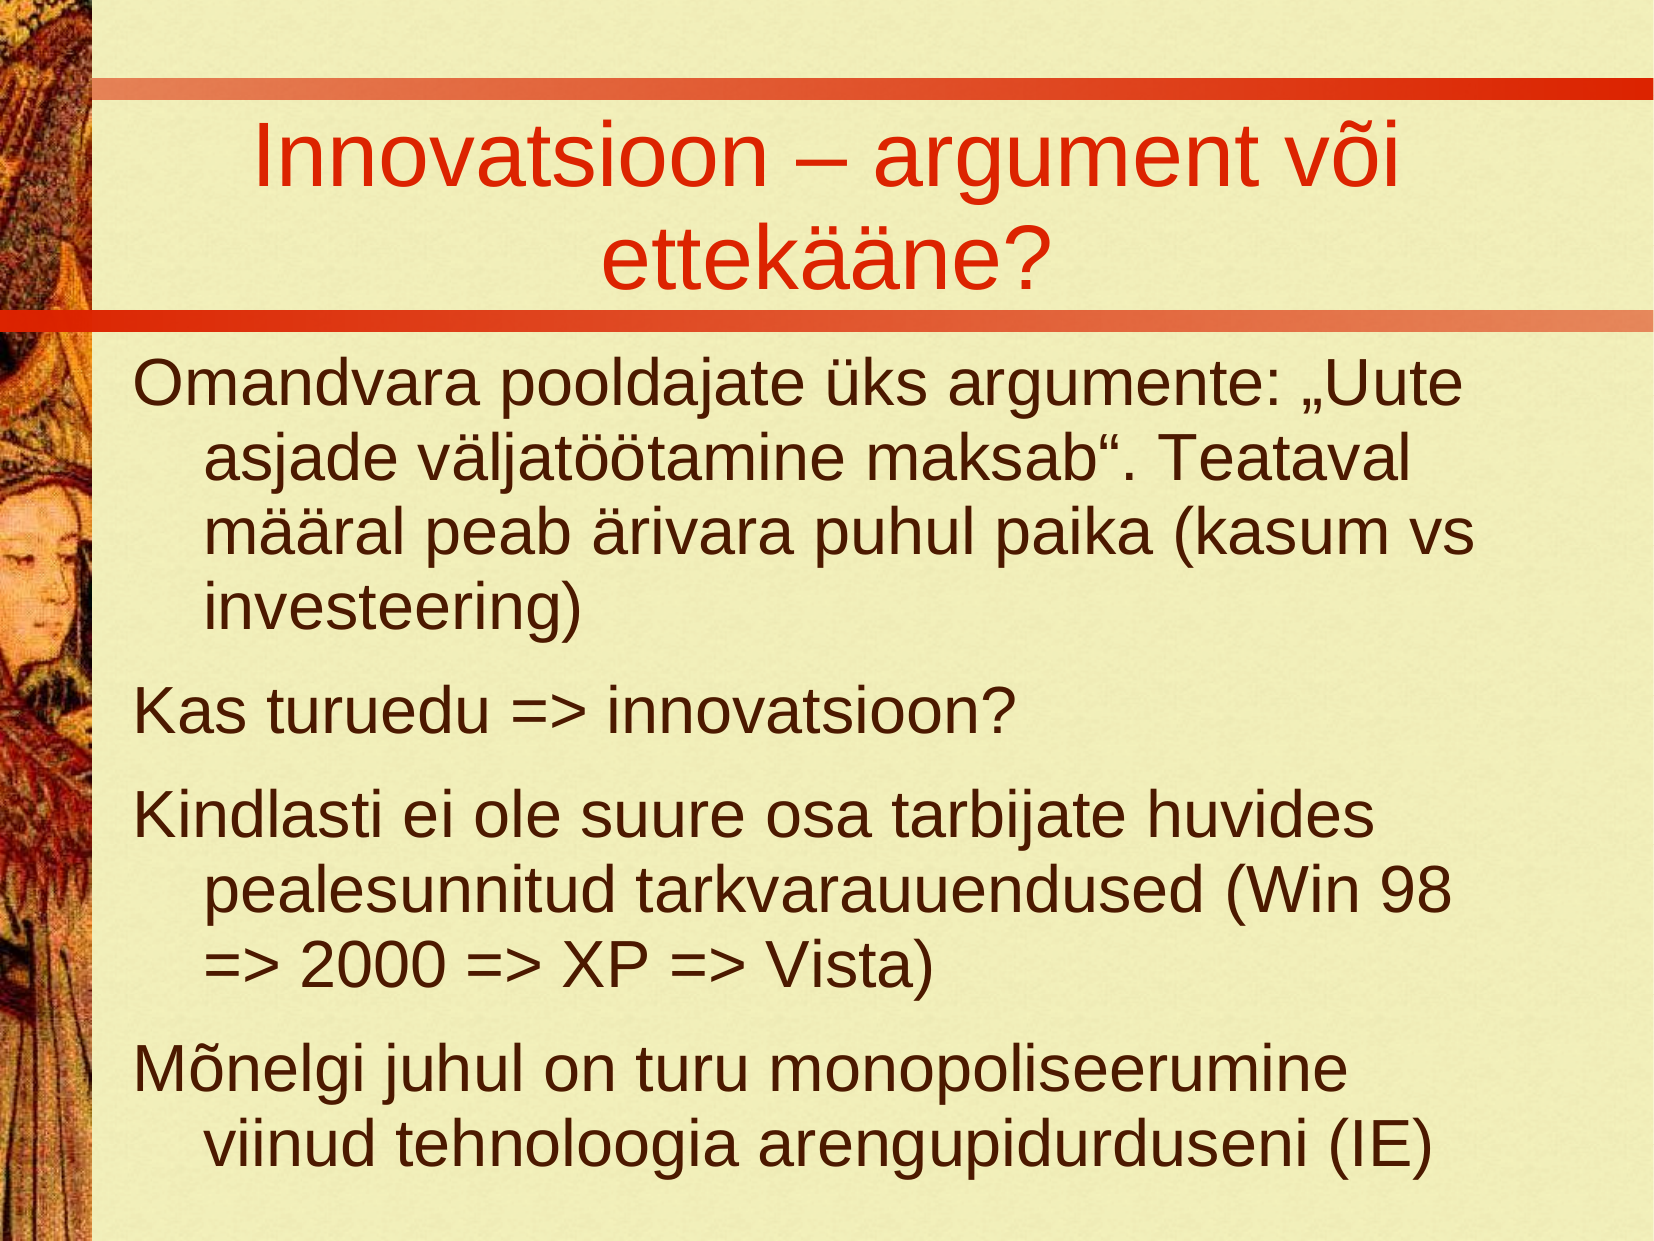

Innovatsioon – argument või ettekääne?
# Omandvara pooldajate üks argumente: „Uute asjade väljatöötamine maksab“. Teataval määral peab ärivara puhul paika (kasum vs investeering)
Kas turuedu => innovatsioon?
Kindlasti ei ole suure osa tarbijate huvides pealesunnitud tarkvarauuendused (Win 98 => 2000 => XP => Vista)
Mõnelgi juhul on turu monopoliseerumine viinud tehnoloogia arengupidurduseni (IE)